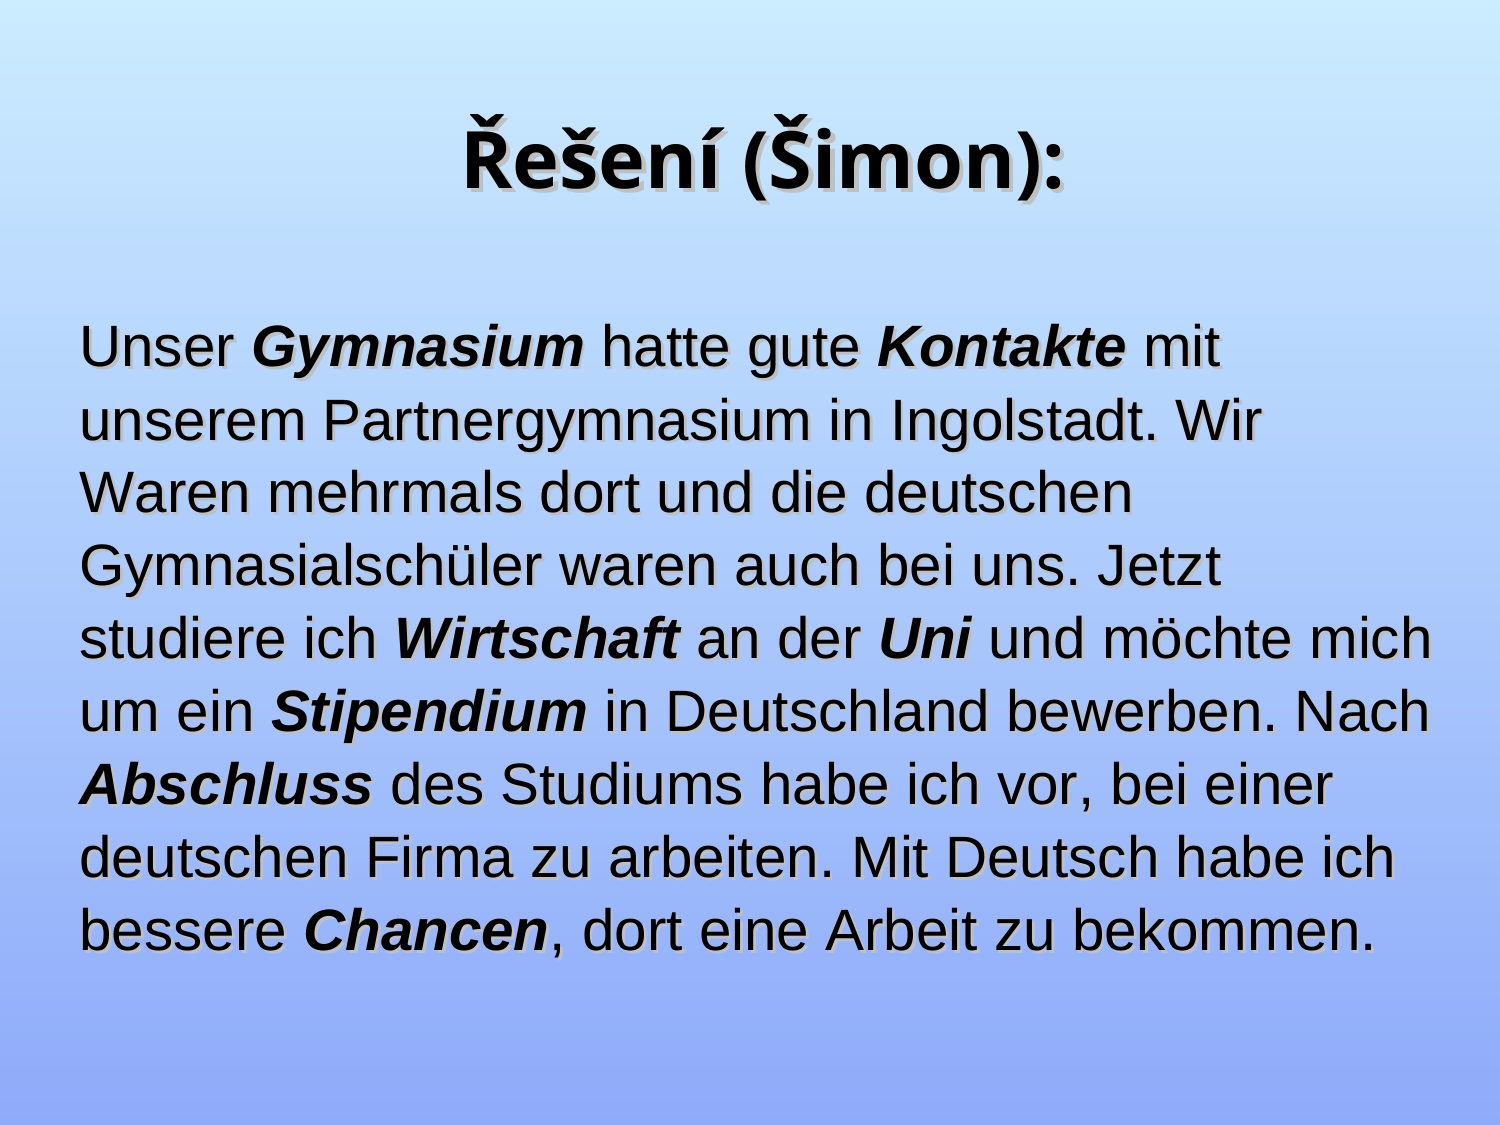

# Řešení (Šimon):
Unser Gymnasium hatte gute Kontakte mit
unserem Partnergymnasium in Ingolstadt. Wir
Waren mehrmals dort und die deutschen
Gymnasialschüler waren auch bei uns. Jetzt
studiere ich Wirtschaft an der Uni und möchte mich
um ein Stipendium in Deutschland bewerben. Nach
Abschluss des Studiums habe ich vor, bei einer
deutschen Firma zu arbeiten. Mit Deutsch habe ich
bessere Chancen, dort eine Arbeit zu bekommen.